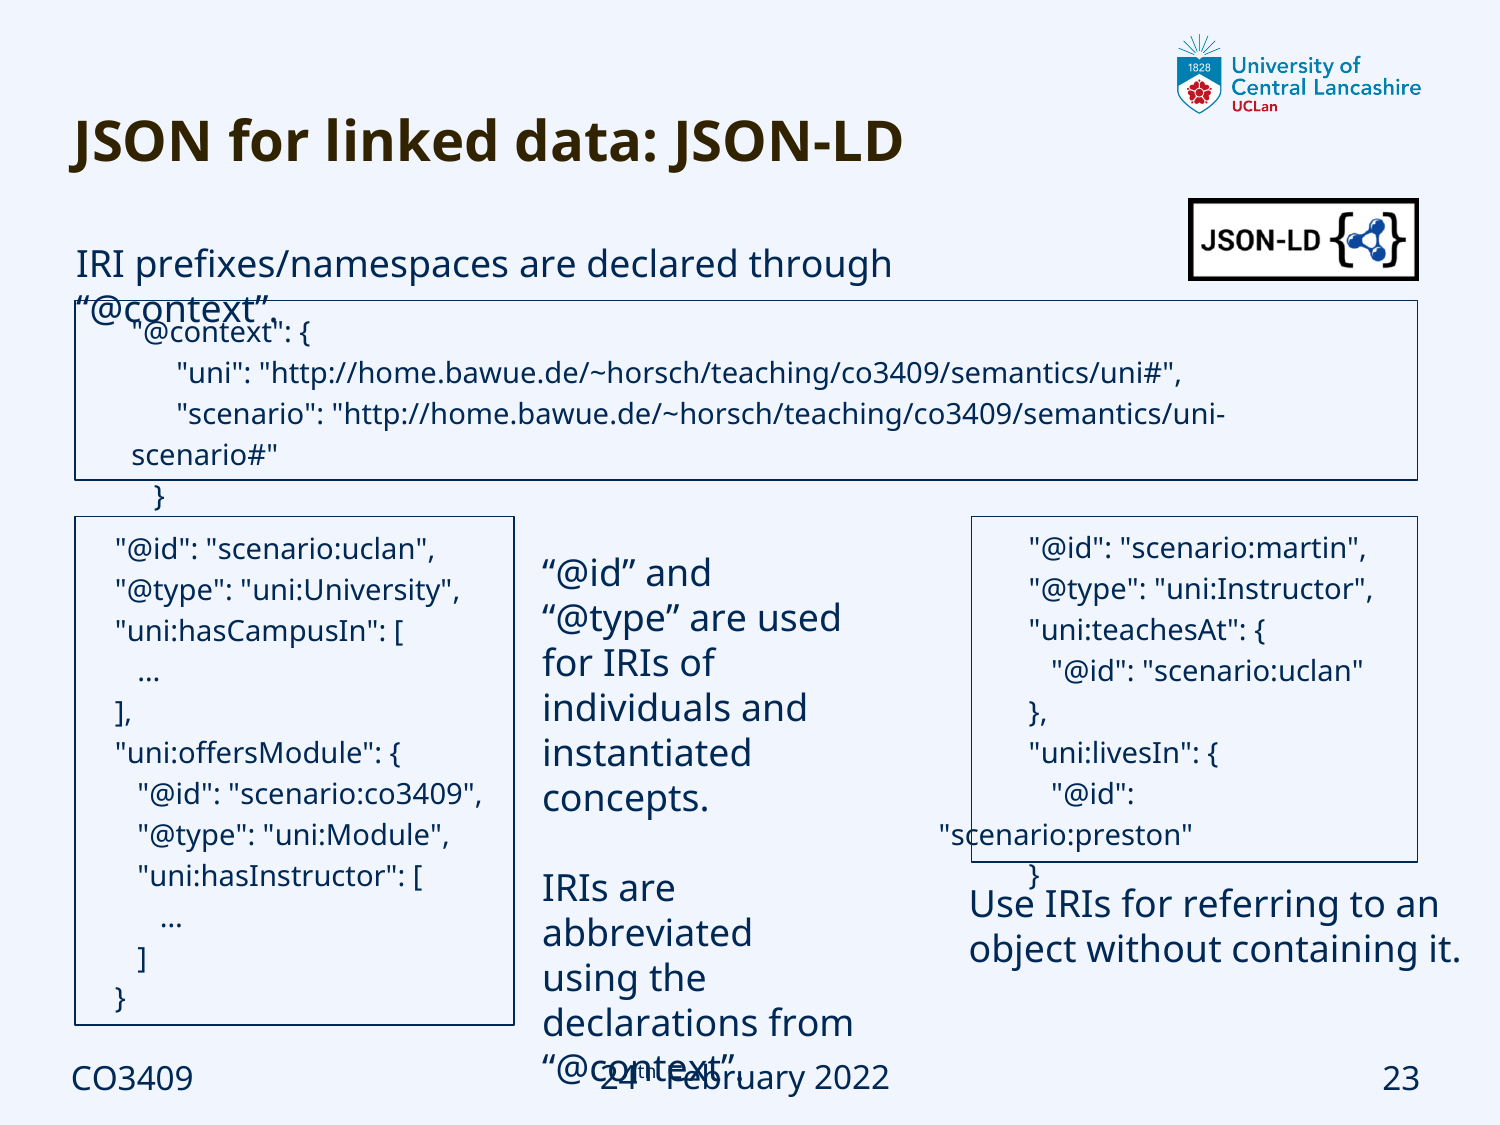

# JSON for linked data: JSON-LD
IRI prefixes/namespaces are declared through “@context”.
"@context": {
 "uni": "http://home.bawue.de/~horsch/teaching/co3409/semantics/uni#",
 "scenario": "http://home.bawue.de/~horsch/teaching/co3409/semantics/uni-scenario#"
 }
 "@id": "scenario:martin",
 "@type": "uni:Instructor",
 "uni:teachesAt": {
 "@id": "scenario:uclan"
 },
 "uni:livesIn": {
 "@id": "scenario:preston"
 }
 "@id": "scenario:uclan",
 "@type": "uni:University",
 "uni:hasCampusIn": [
 …
 ],
 "uni:offersModule": {
 "@id": "scenario:co3409",
 "@type": "uni:Module",
 "uni:hasInstructor": [
 …
 ]
 }
“@id” and “@type” are used for IRIs of individuals and instantiated concepts.
IRIs are abbreviated using the declarations from “@context”.
Use IRIs for referring to an object without containing it.